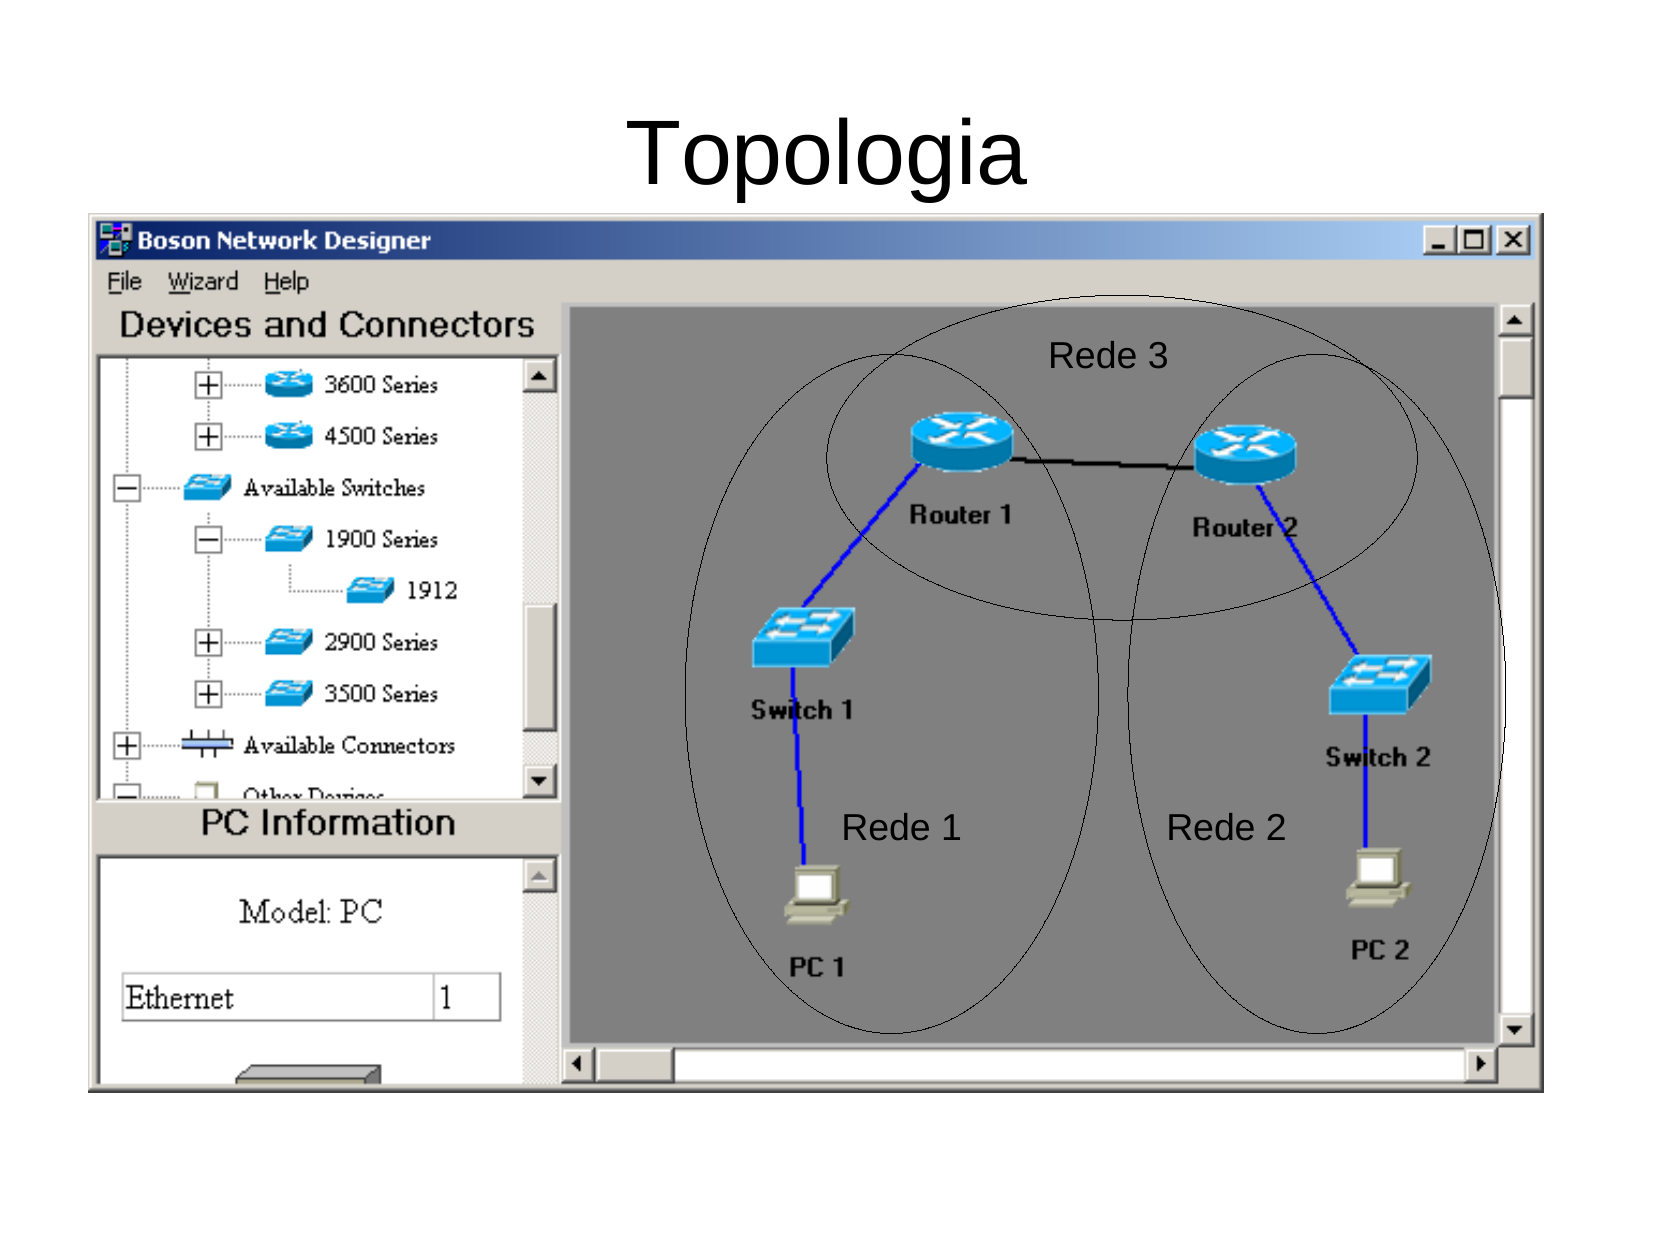

# Topologia
Rede 3
Rede 1
Rede 2